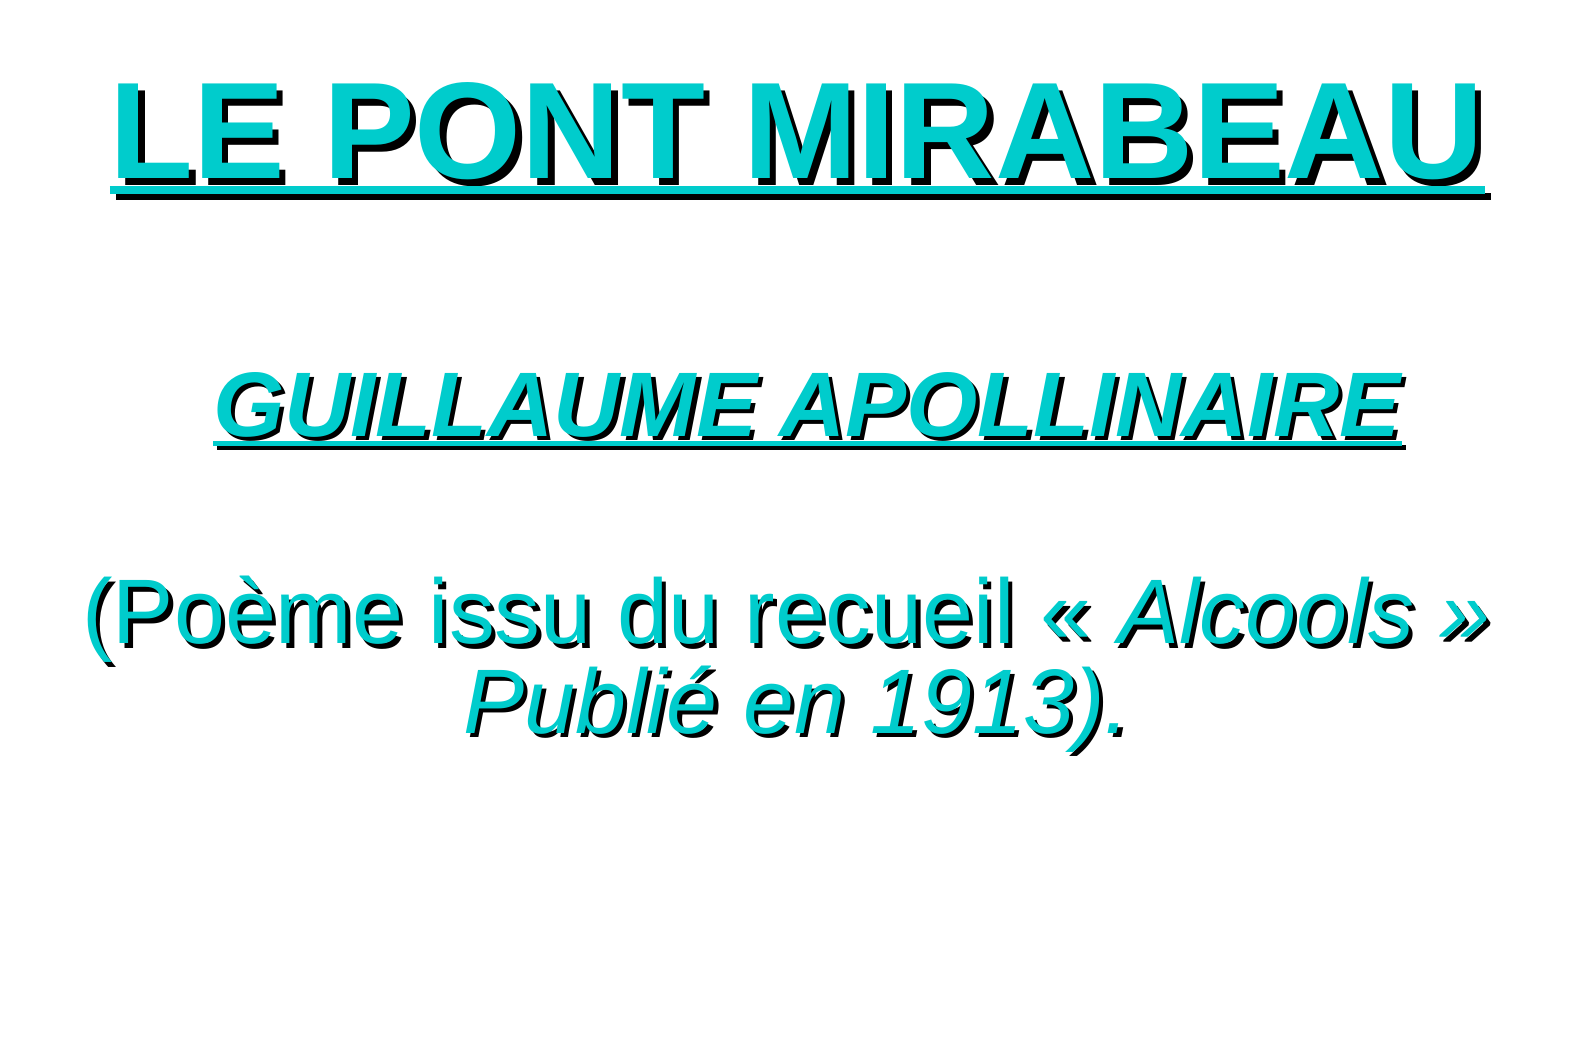

# LE PONT MIRABEAU
Publié en 1913).
GUILLAUME APOLLINAIRE
(Poème issu du recueil « Alcools »